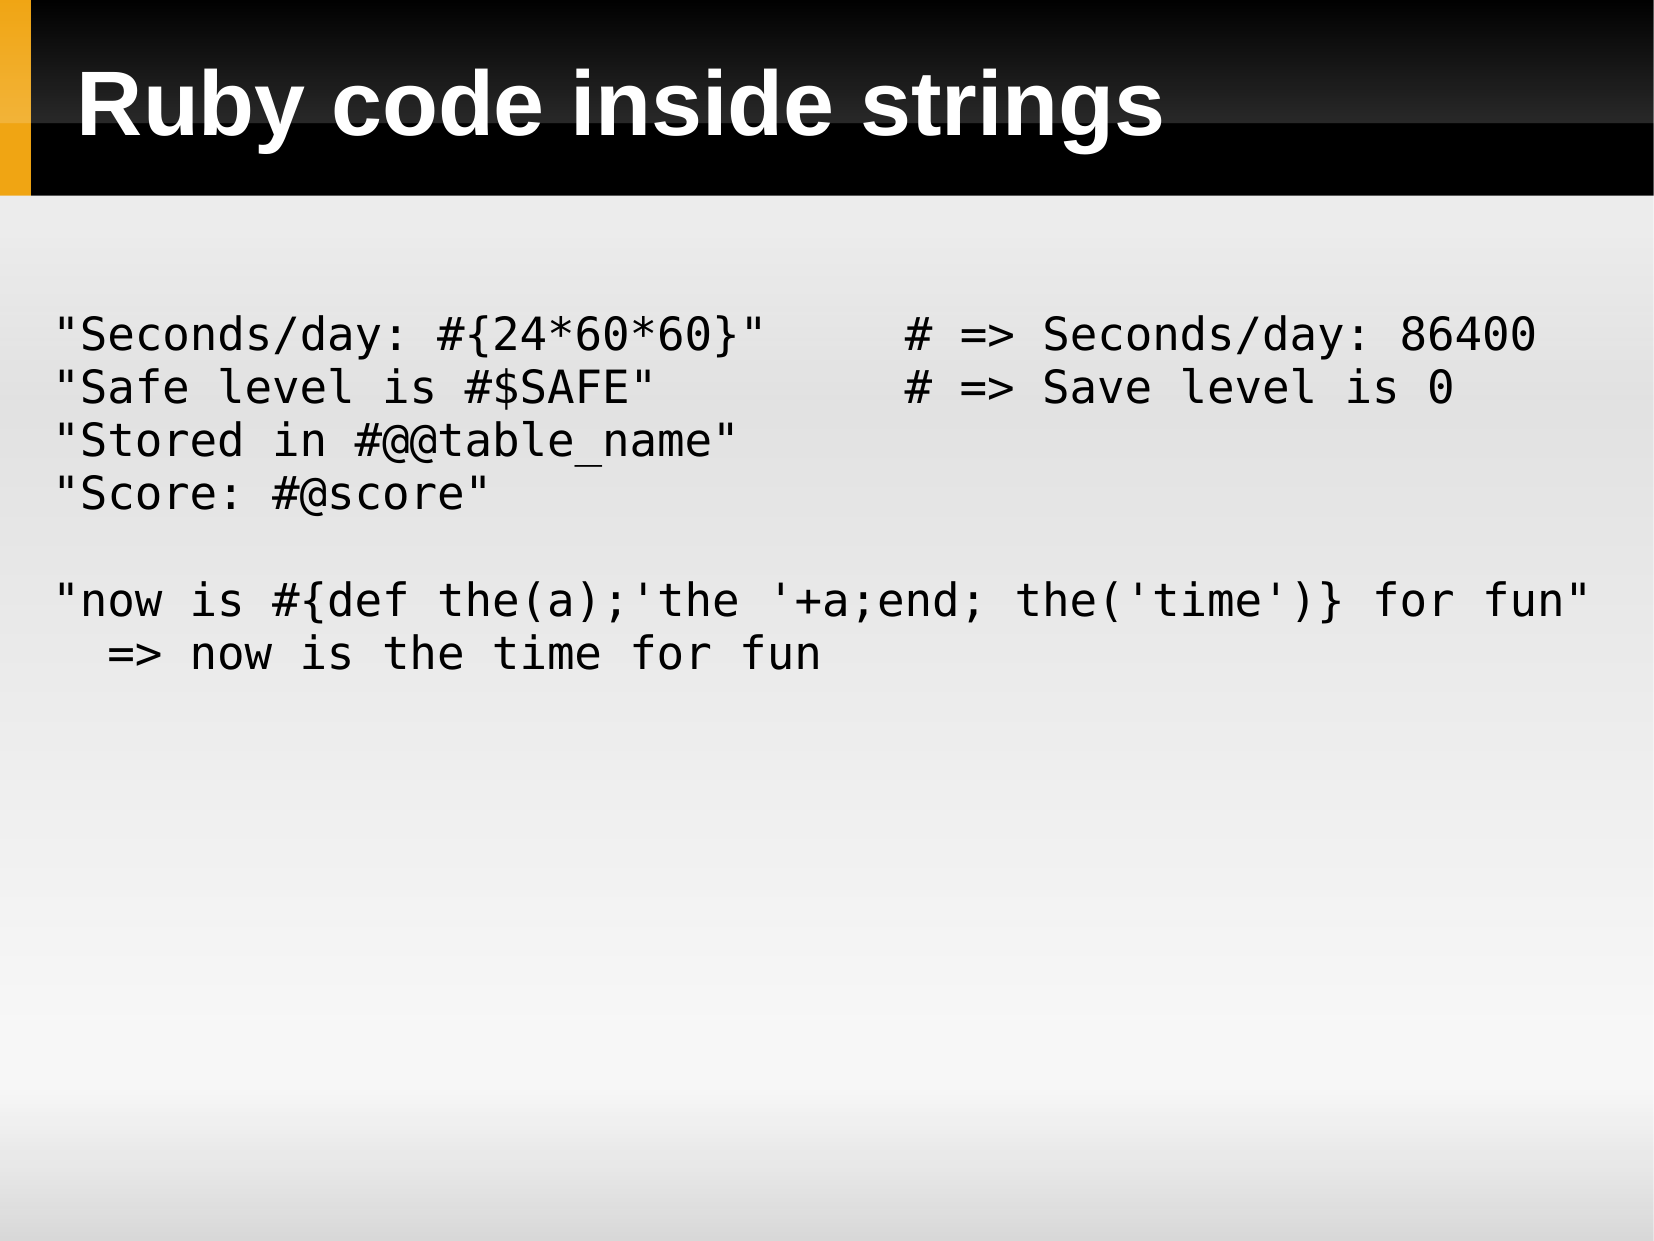

# Ruby code inside strings
"Seconds/day: #{24*60*60}" # => Seconds/day: 86400
"Safe level is #$SAFE" # => Save level is 0
"Stored in #@@table_name"
"Score: #@score"
"now is #{def the(a);'the '+a;end; the('time')} for fun"
 => now is the time for fun